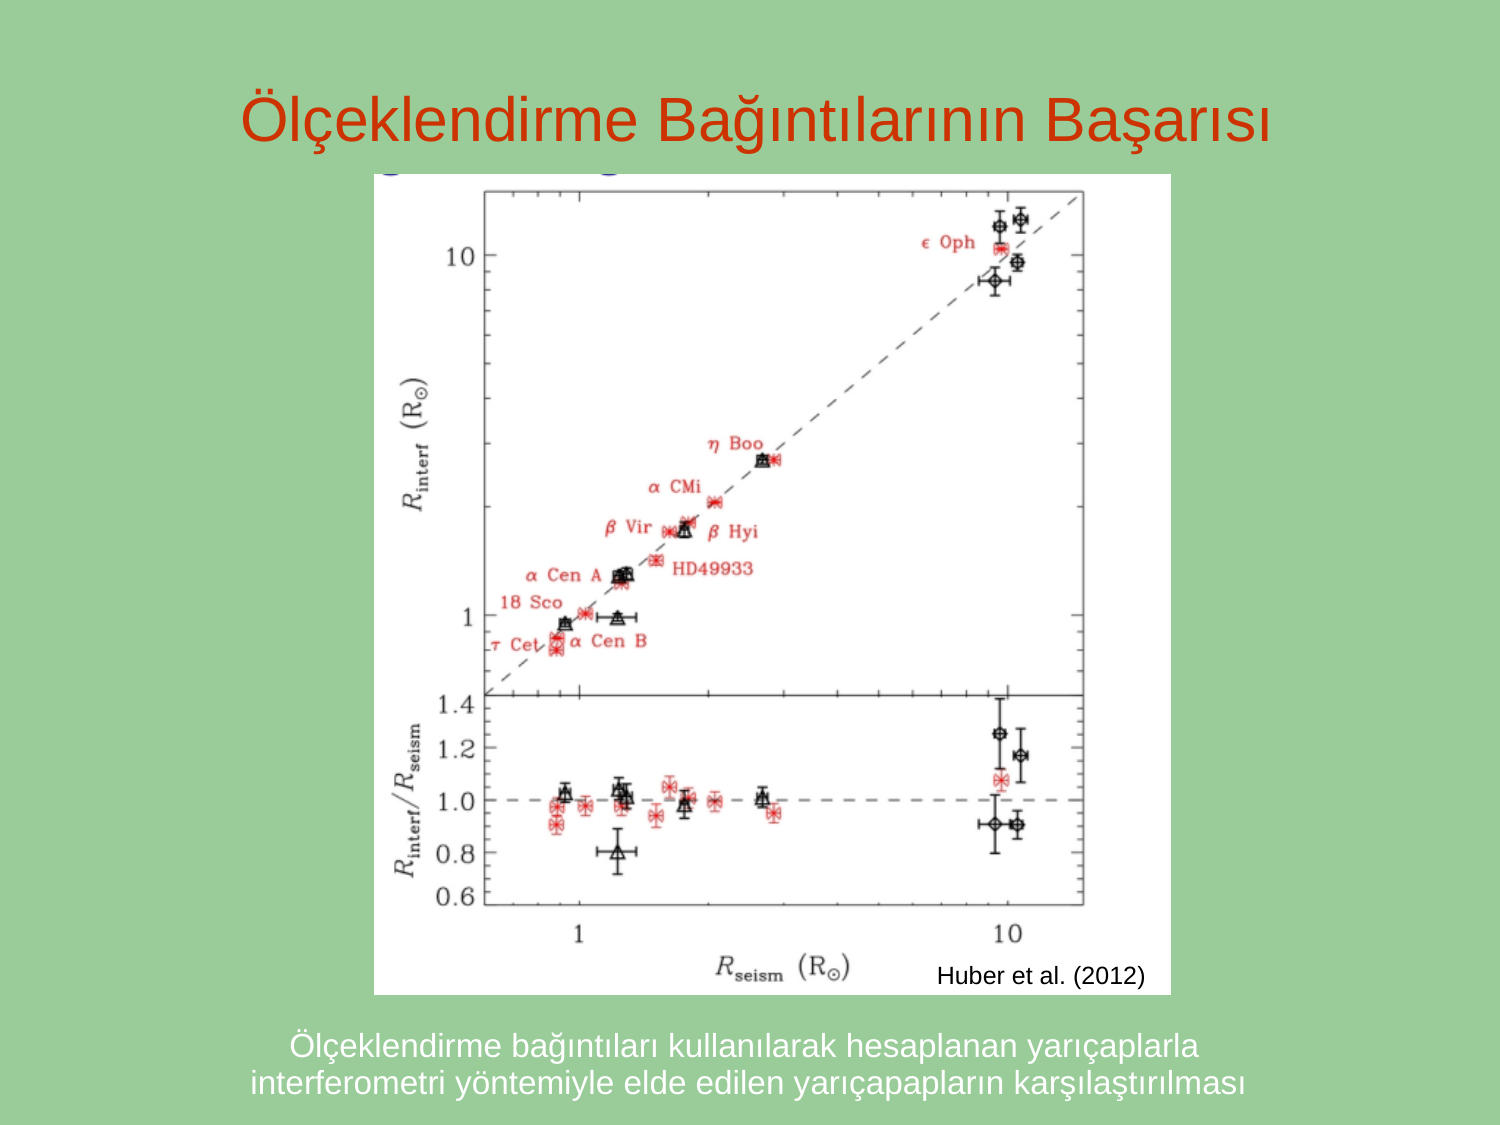

# Ölçeklendirme Bağıntılarının Başarısı
Huber et al. (2012)
Ölçeklendirme bağıntıları kullanılarak hesaplanan yarıçaplarla
interferometri yöntemiyle elde edilen yarıçapapların karşılaştırılması